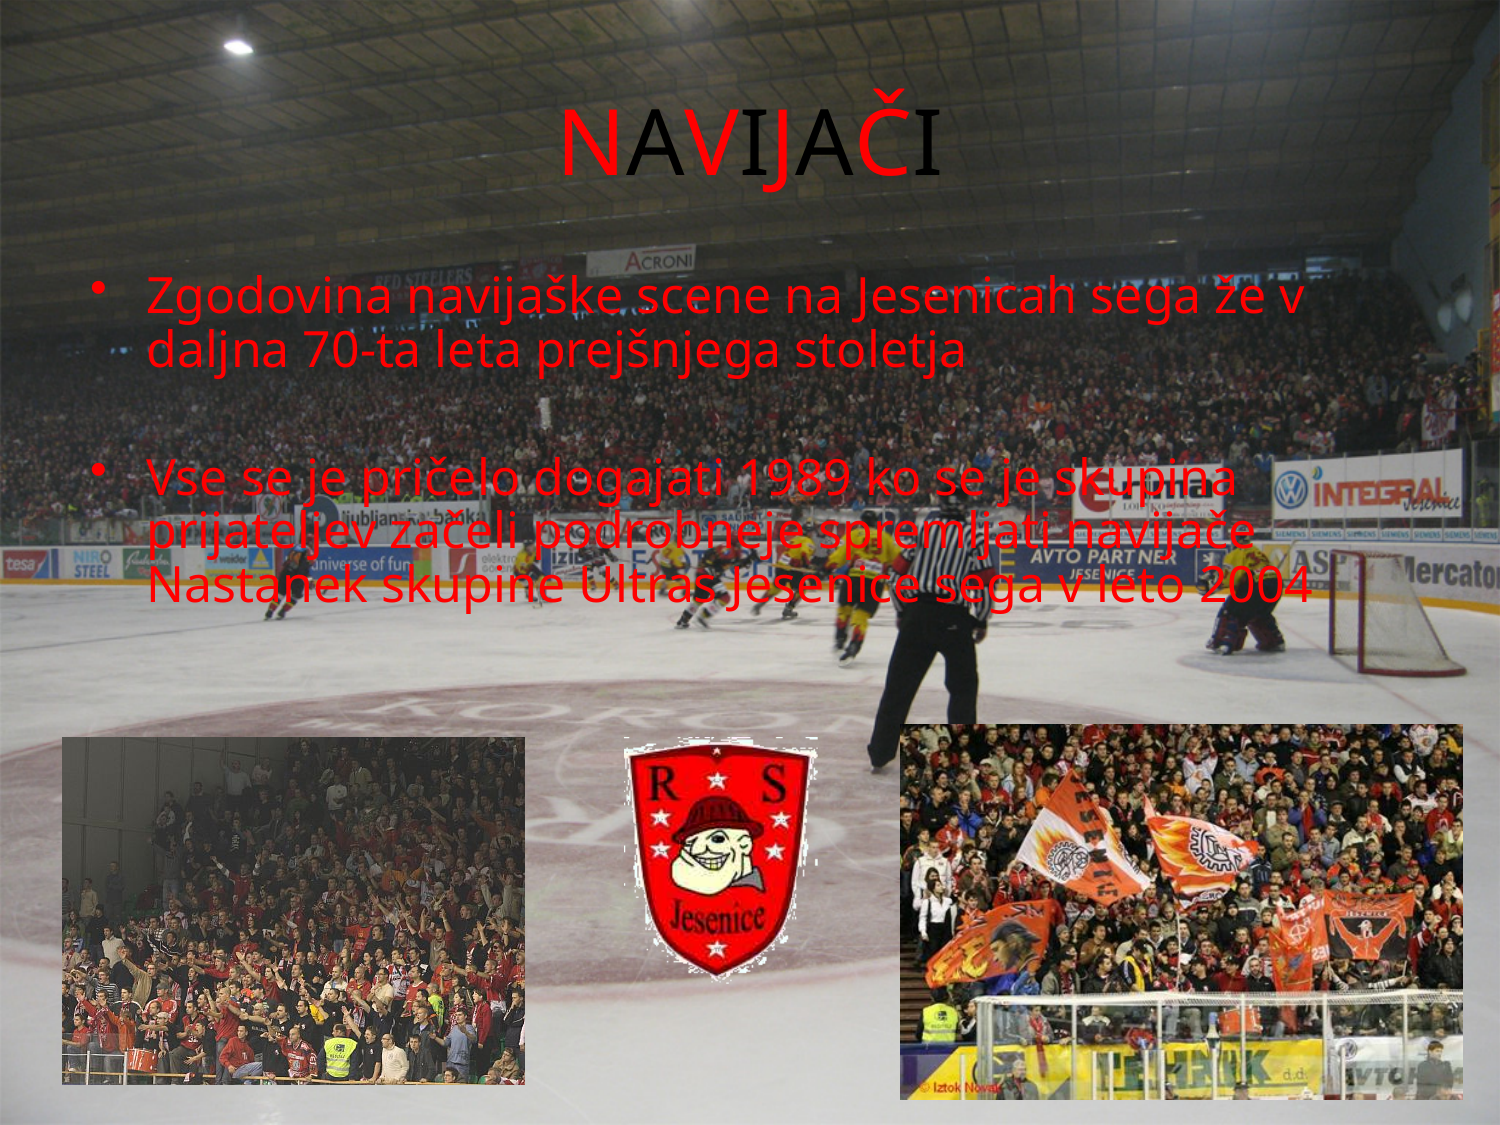

# NAVIJAČI
Zgodovina navijaške scene na Jesenicah sega že v daljna 70-ta leta prejšnjega stoletja
Vse se je pričelo dogajati 1989 ko se je skupina prijateljev začeli podrobneje spremljati navijače Nastanek skupine Ultras Jesenice sega v leto 2004